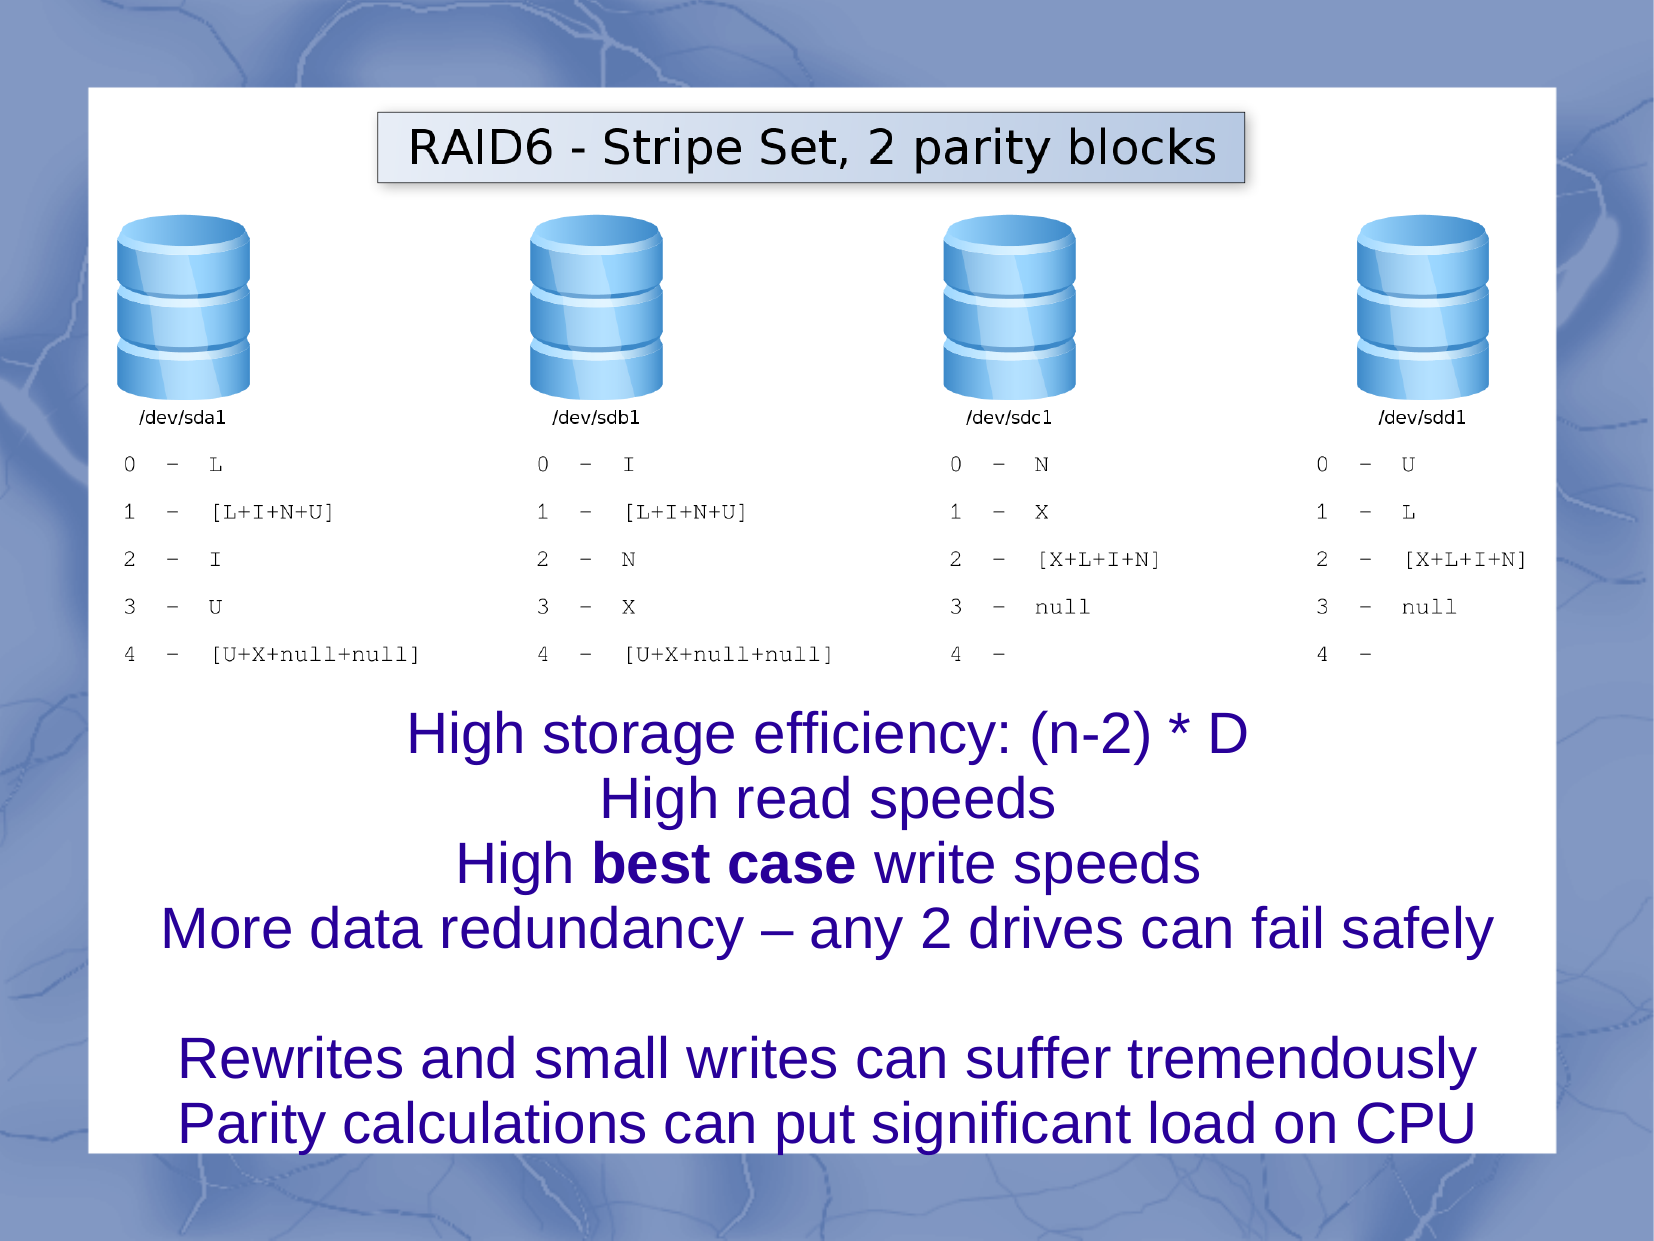

# High storage efficiency: (n-2) * D High read speeds High best case write speeds More data redundancy – any 2 drives can fail safely Rewrites and small writes can suffer tremendously Parity calculations can put significant load on CPU